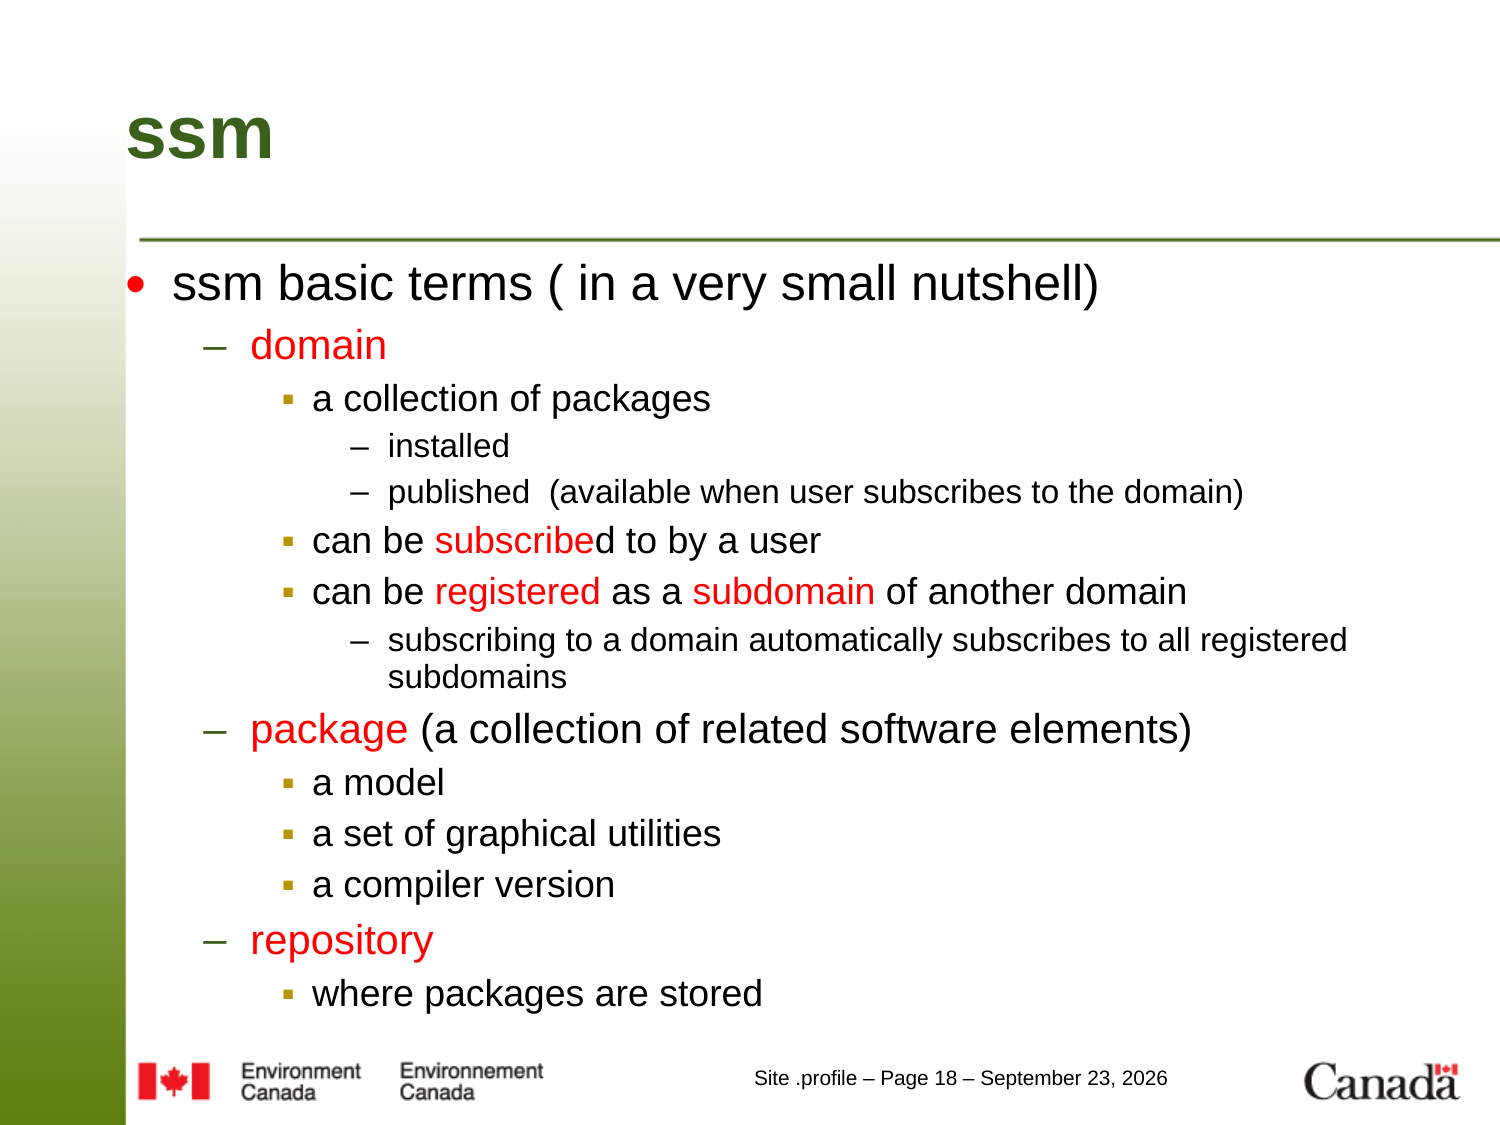

# ssm
ssm basic terms ( in a very small nutshell)
domain
a collection of packages
installed
published (available when user subscribes to the domain)
can be subscribed to by a user
can be registered as a subdomain of another domain
subscribing to a domain automatically subscribes to all registered subdomains
package (a collection of related software elements)
a model
a set of graphical utilities
a compiler version
repository
where packages are stored